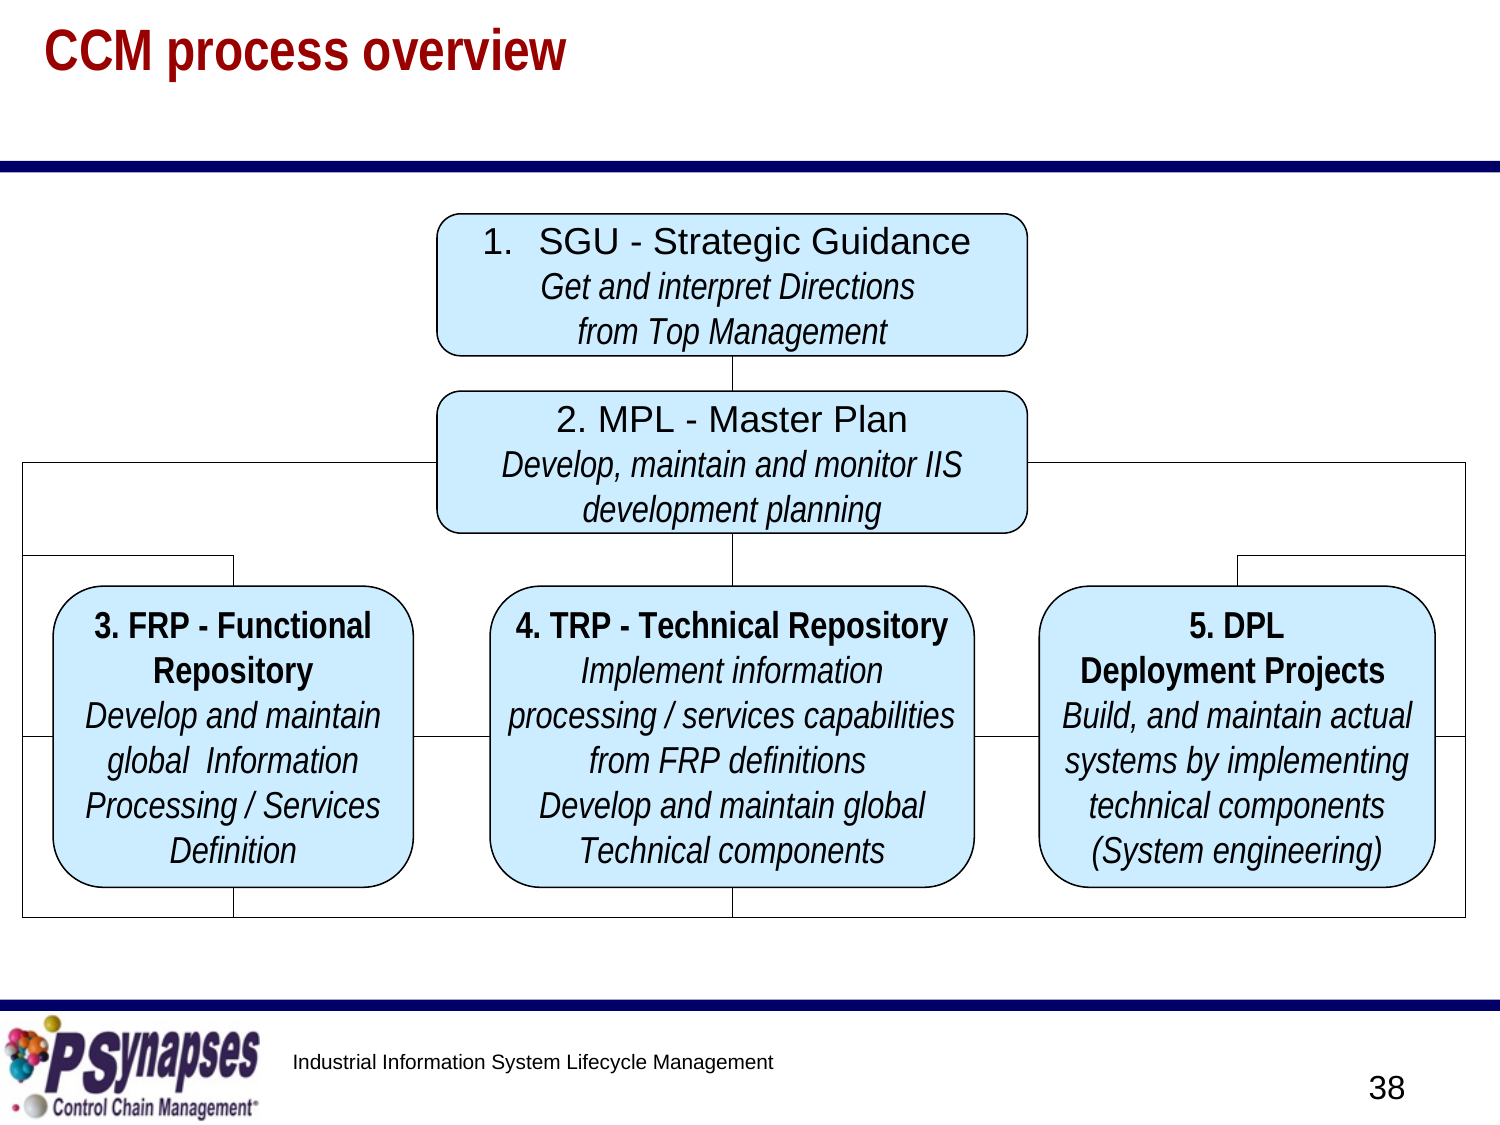

# CCM process overview
SGU - Strategic Guidance
Get and interpret Directions
from Top Management
2. MPL - Master Plan
Develop, maintain and monitor IIS development planning
3. FRP - Functional Repository
Develop and maintain global Information Processing / Services Definition
4. TRP - Technical Repository
Implement information processing / services capabilities from FRP definitions
Develop and maintain global Technical components
5. DPL
Deployment Projects
Build, and maintain actual systems by implementing technical components (System engineering)